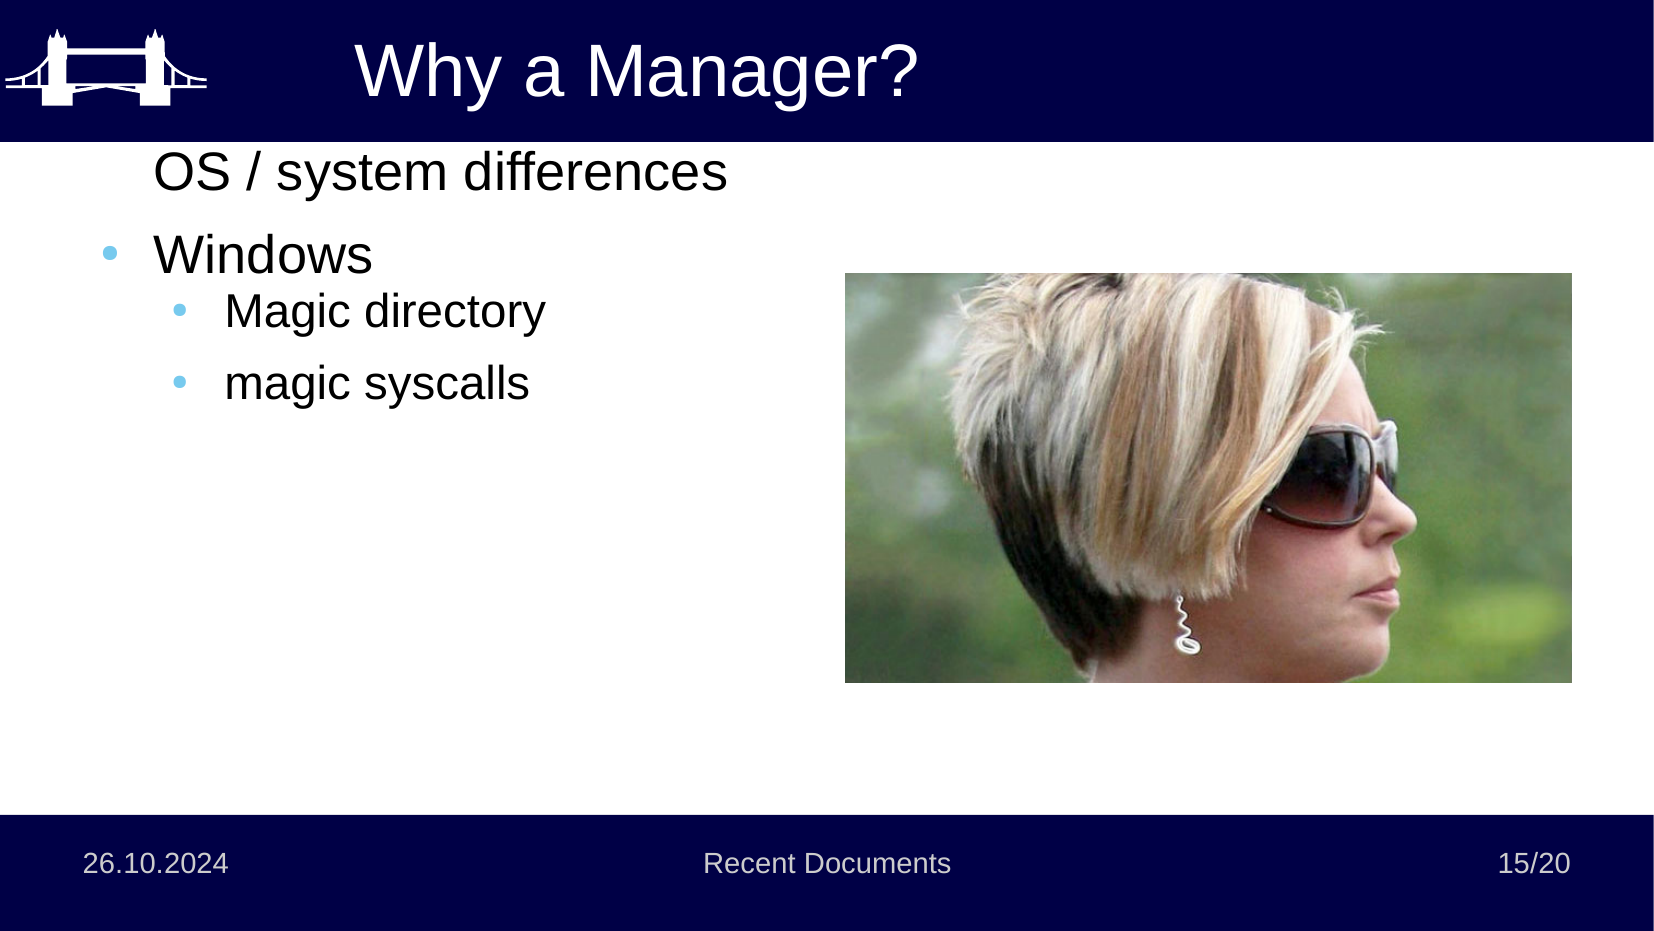

# Why a Manager?
OS / system differences
Windows
Magic directory
magic syscalls
08. März 2019
15